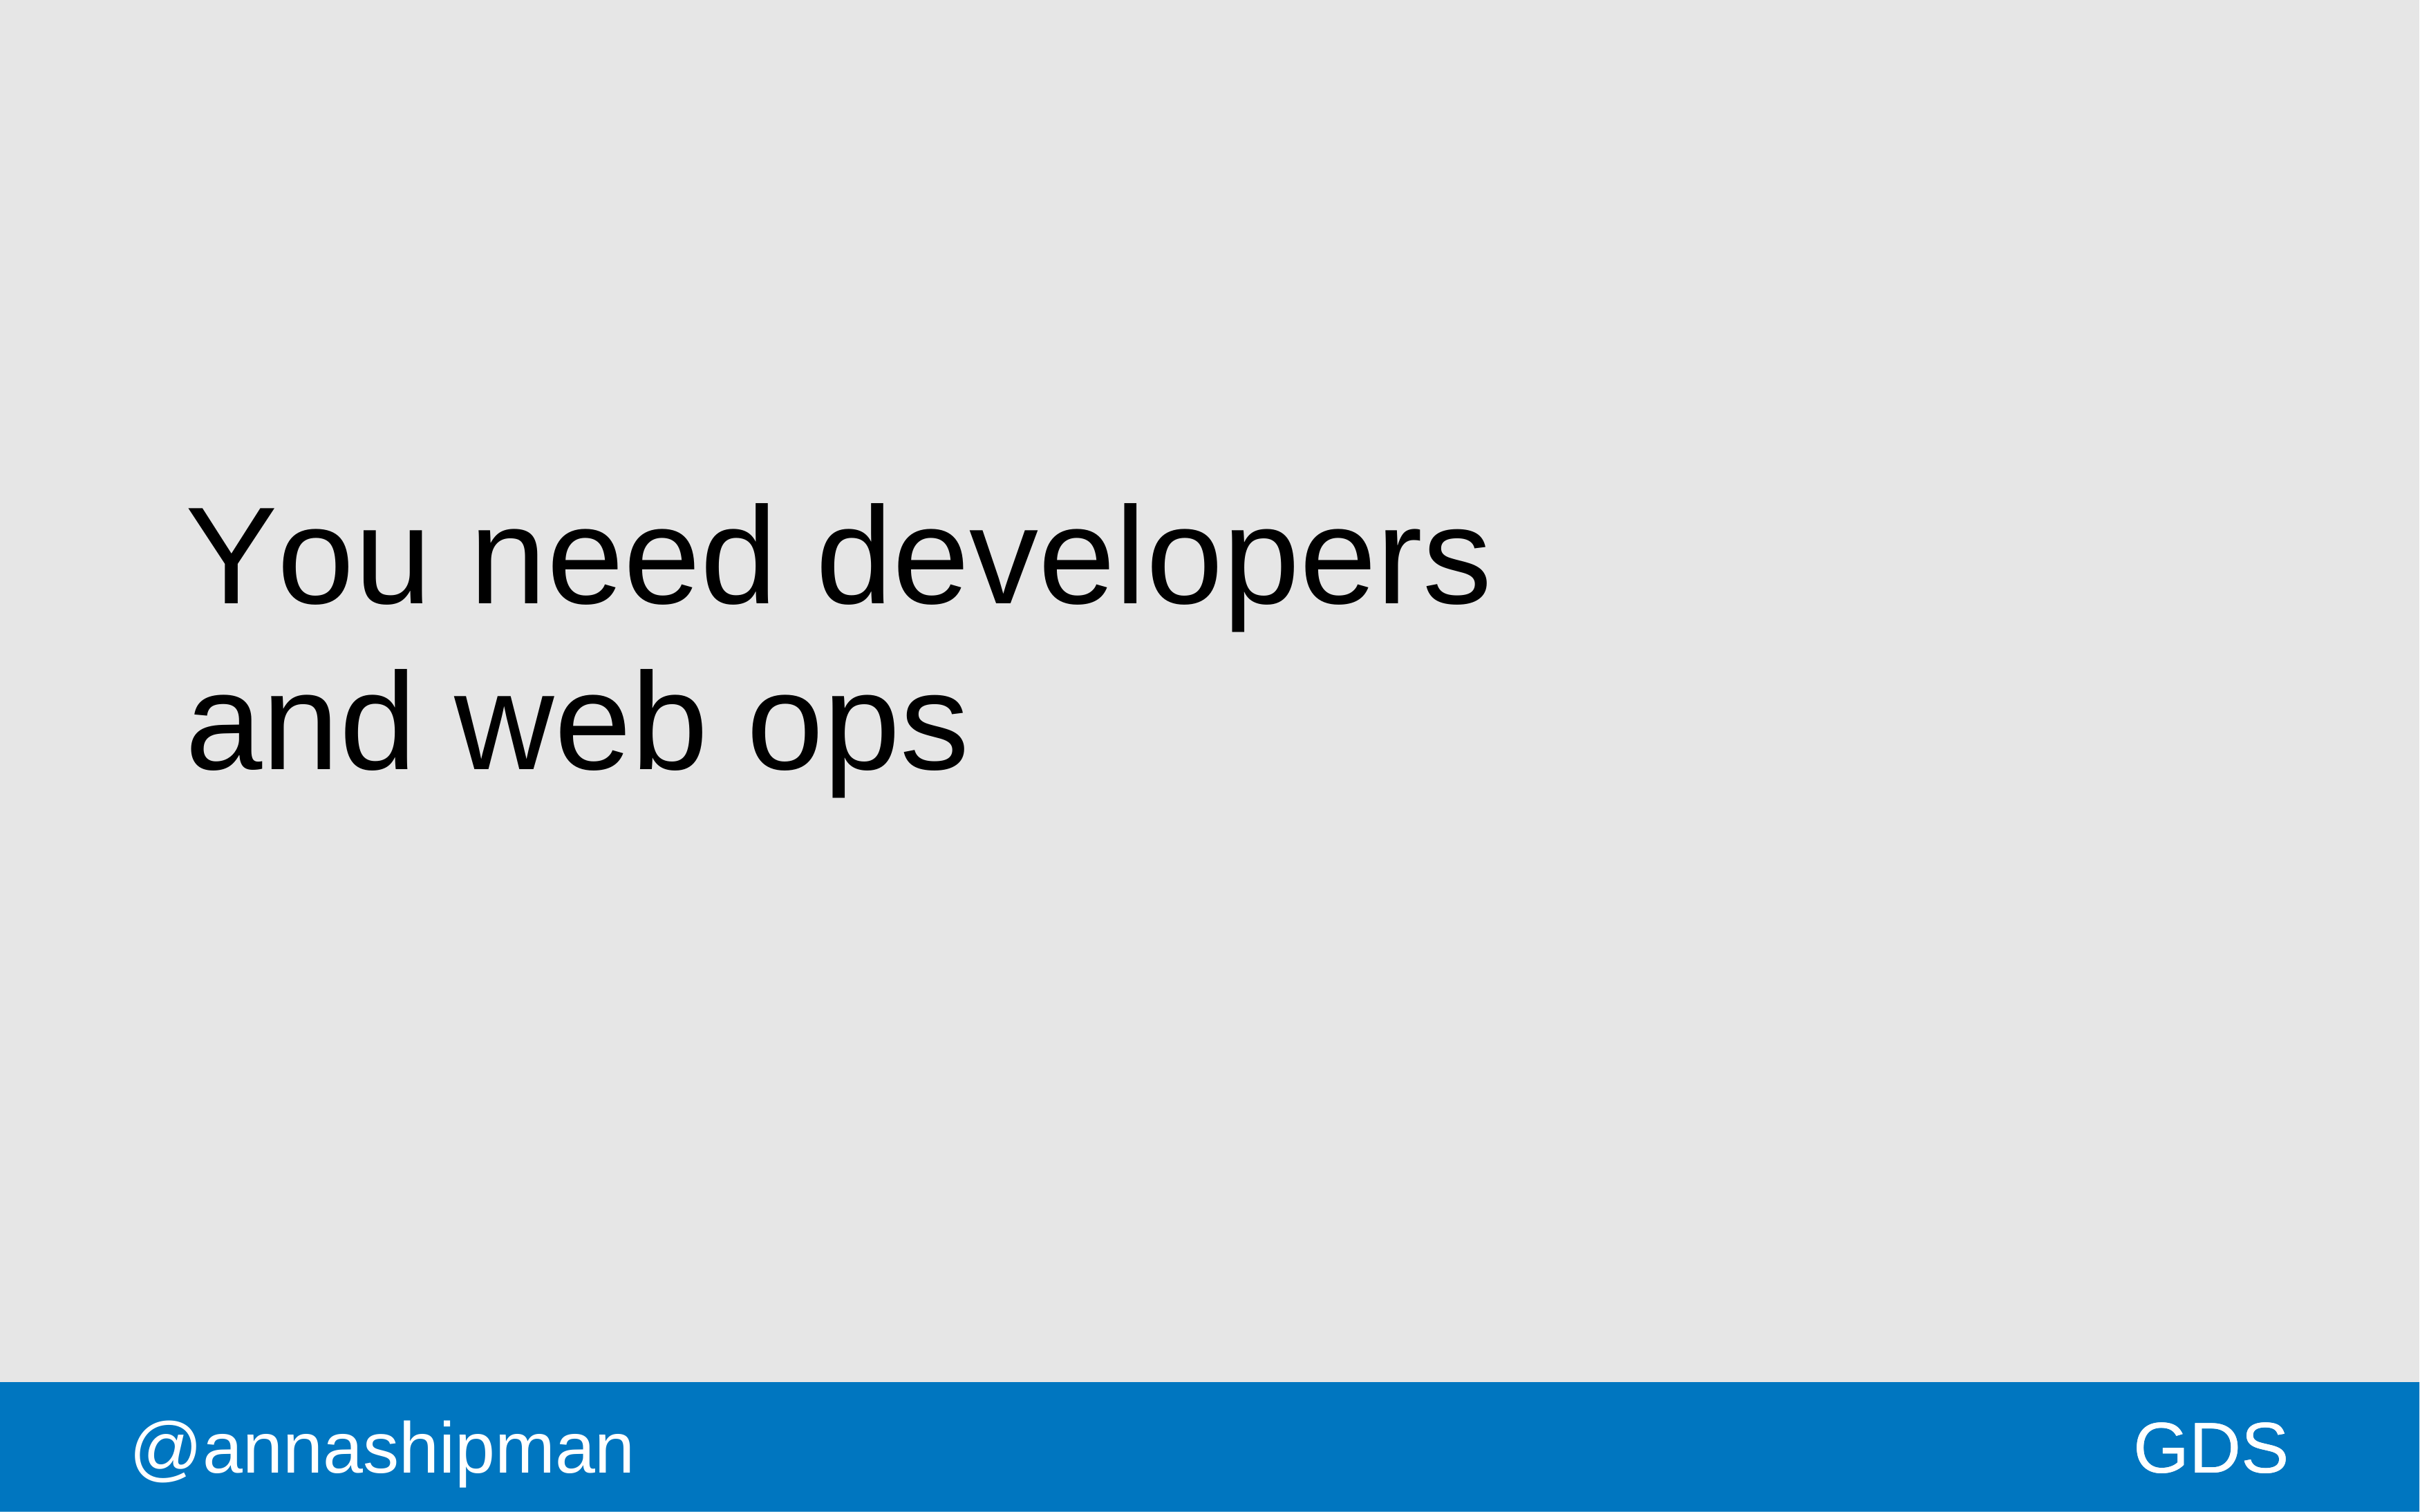

# You need developers and web ops